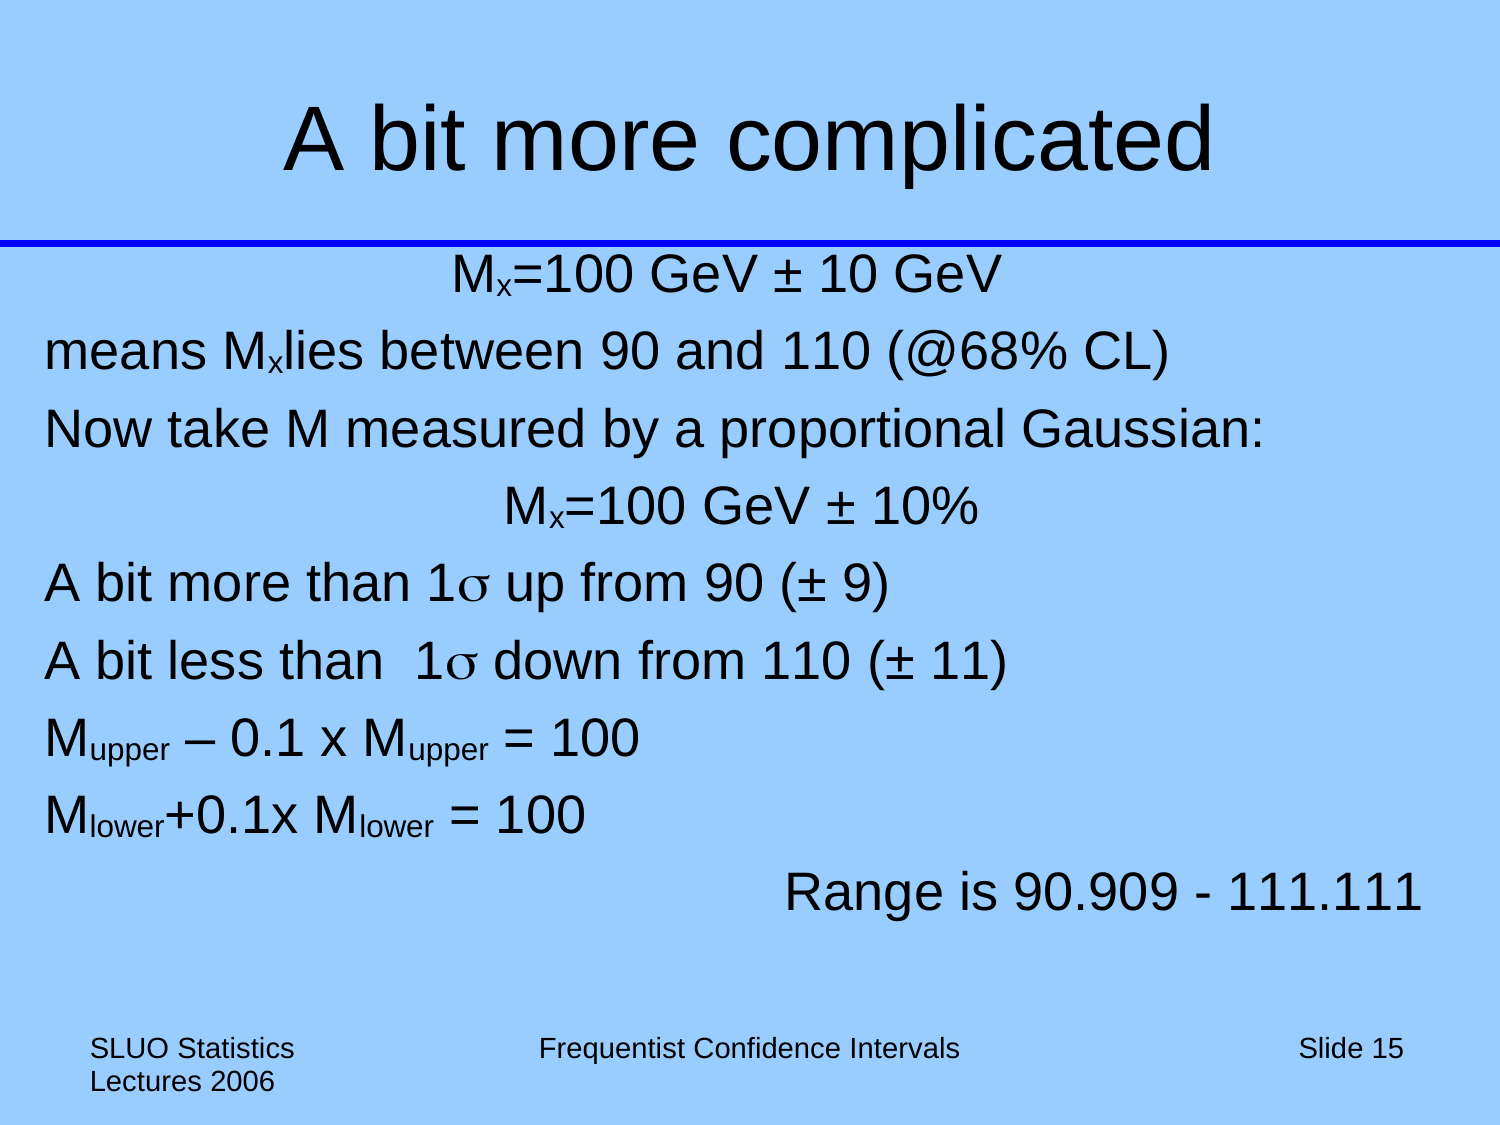

# A bit more complicated
Mx=100 GeV ± 10 GeV
means Mxlies between 90 and 110 (@68% CL)
Now take M measured by a proportional Gaussian:
 Mx=100 GeV ± 10%
A bit more than 1 up from 90 (± 9)
A bit less than 1 down from 110 (± 11)
Mupper – 0.1 x Mupper = 100
Mlower+0.1x Mlower = 100
Range is 90.909 - 111.111
15